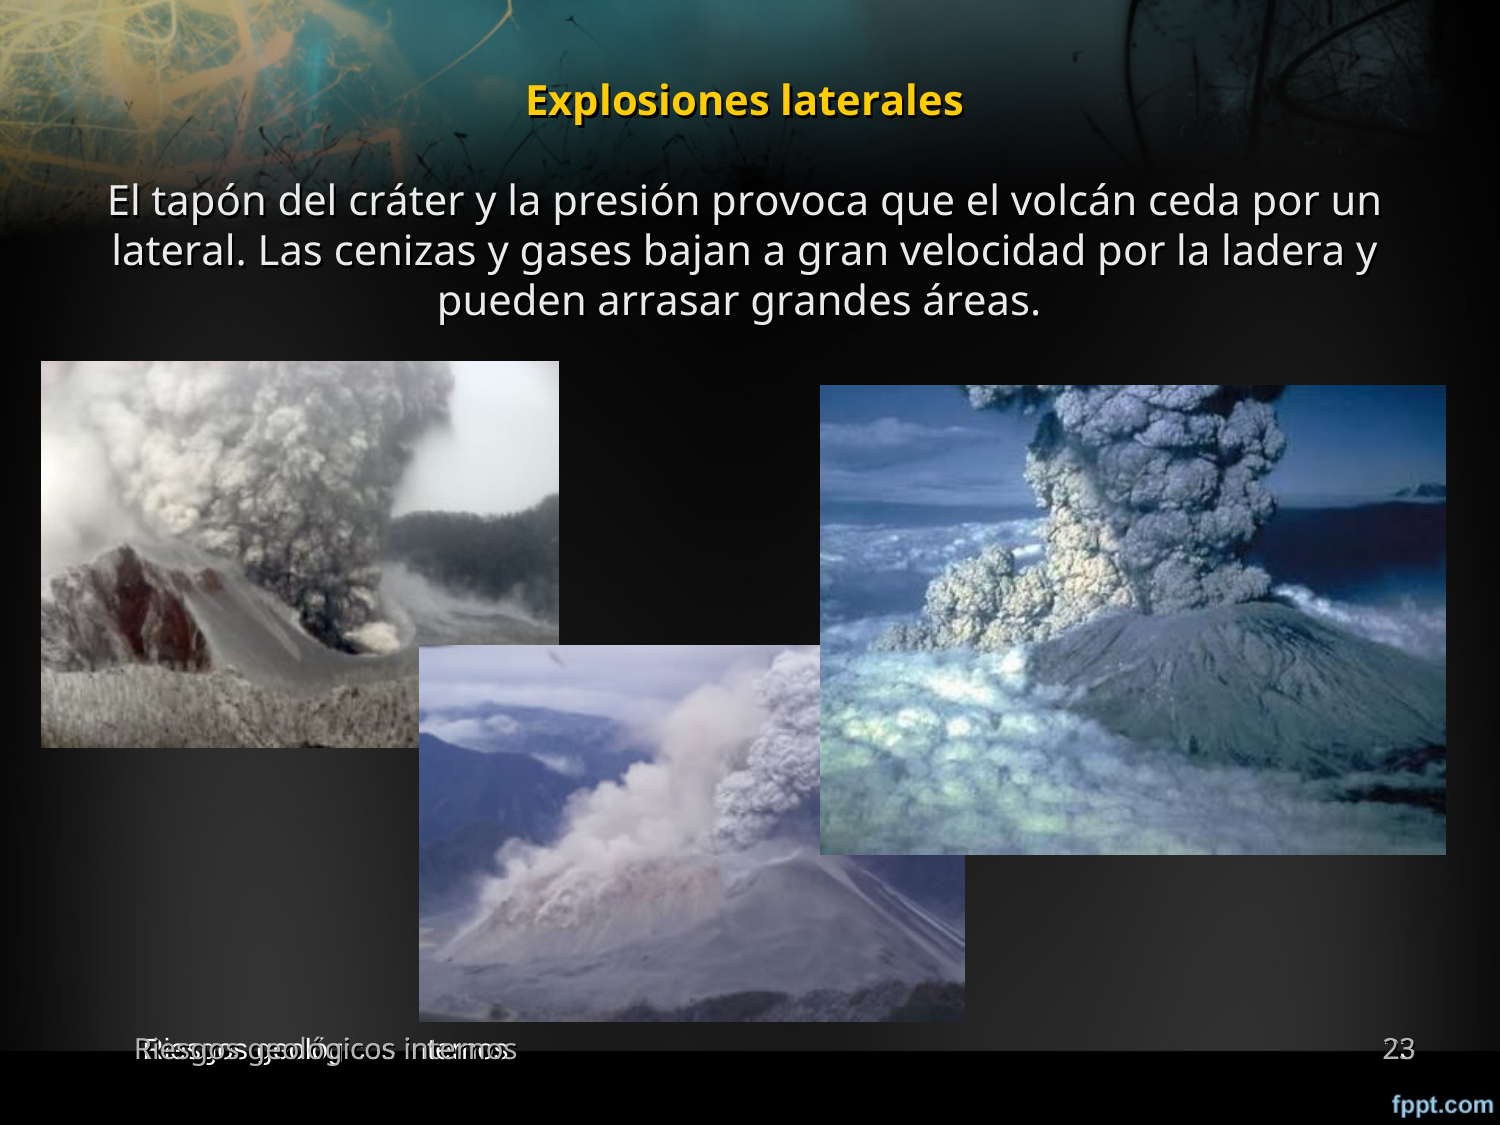

Explosiones laterales
El tapón del cráter y la presión provoca que el volcán ceda por un lateral. Las cenizas y gases bajan a gran velocidad por la ladera y pueden arrasar grandes áreas.
Riesgos geológicos internos
Riesgos geológicos internos